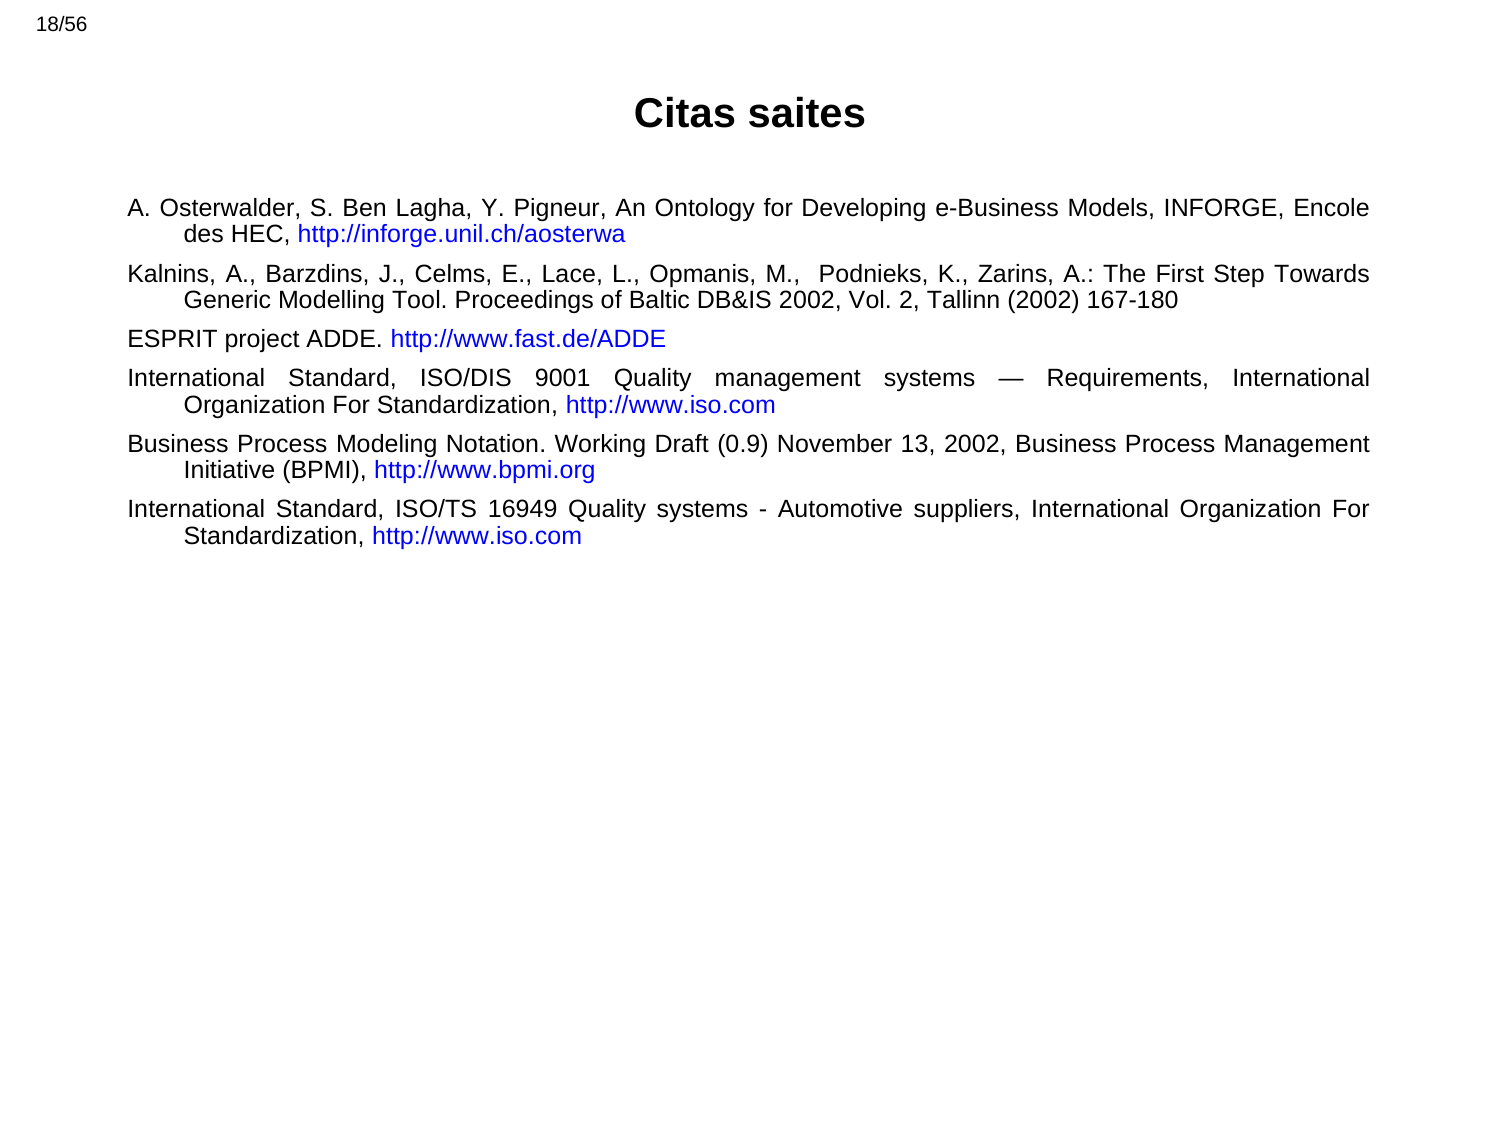

18
# Citas saites
A. Osterwalder, S. Ben Lagha, Y. Pigneur, An Ontology for Developing e-Business Models, INFORGE, Encole des HEC, http://inforge.unil.ch/aosterwa
Kalnins, A., Barzdins, J., Celms, E., Lace, L., Opmanis, M., Podnieks, K., Zarins, A.: The First Step Towards Generic Modelling Tool. Proceedings of Baltic DB&IS 2002, Vol. 2, Tallinn (2002) 167-180
ESPRIT project ADDE. http://www.fast.de/ADDE
International Standard, ISO/DIS 9001 Quality management systems — Requirements, International Organization For Standardization, http://www.iso.com
Business Process Modeling Notation. Working Draft (0.9) November 13, 2002, Business Process Management Initiative (BPMI), http://www.bpmi.org
International Standard, ISO/TS 16949 Quality systems - Automotive suppliers, International Organization For Standardization, http://www.iso.com